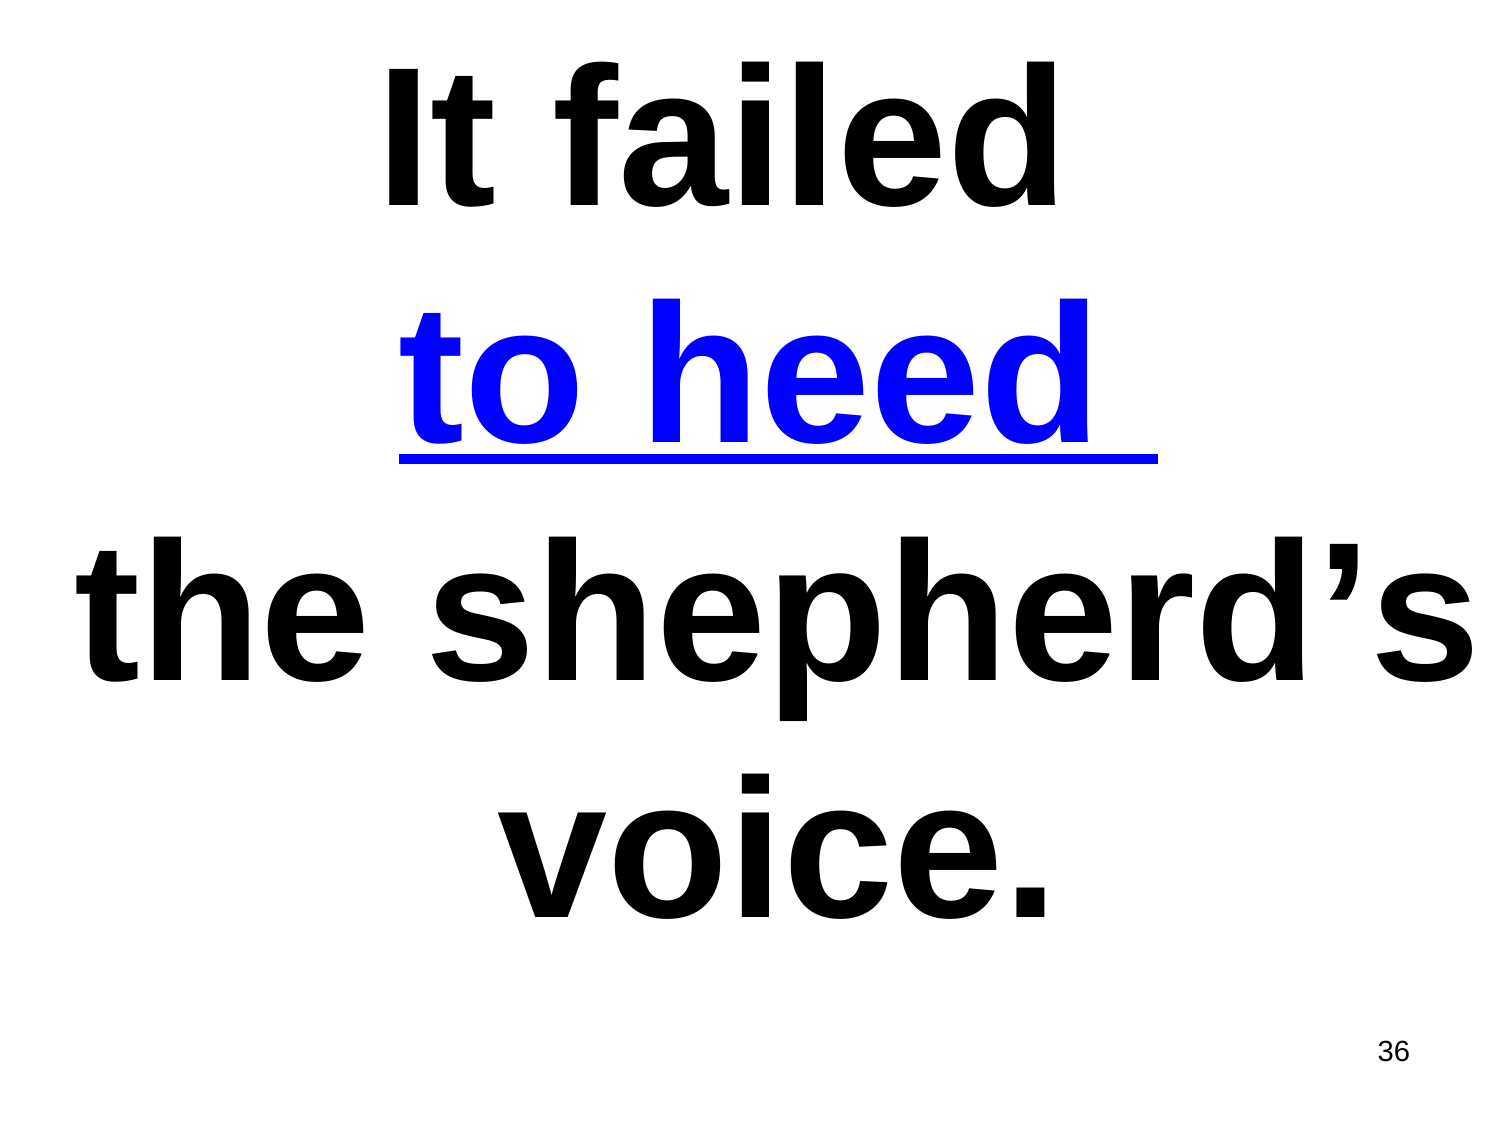

It failed
to heed
the shepherd’s voice.